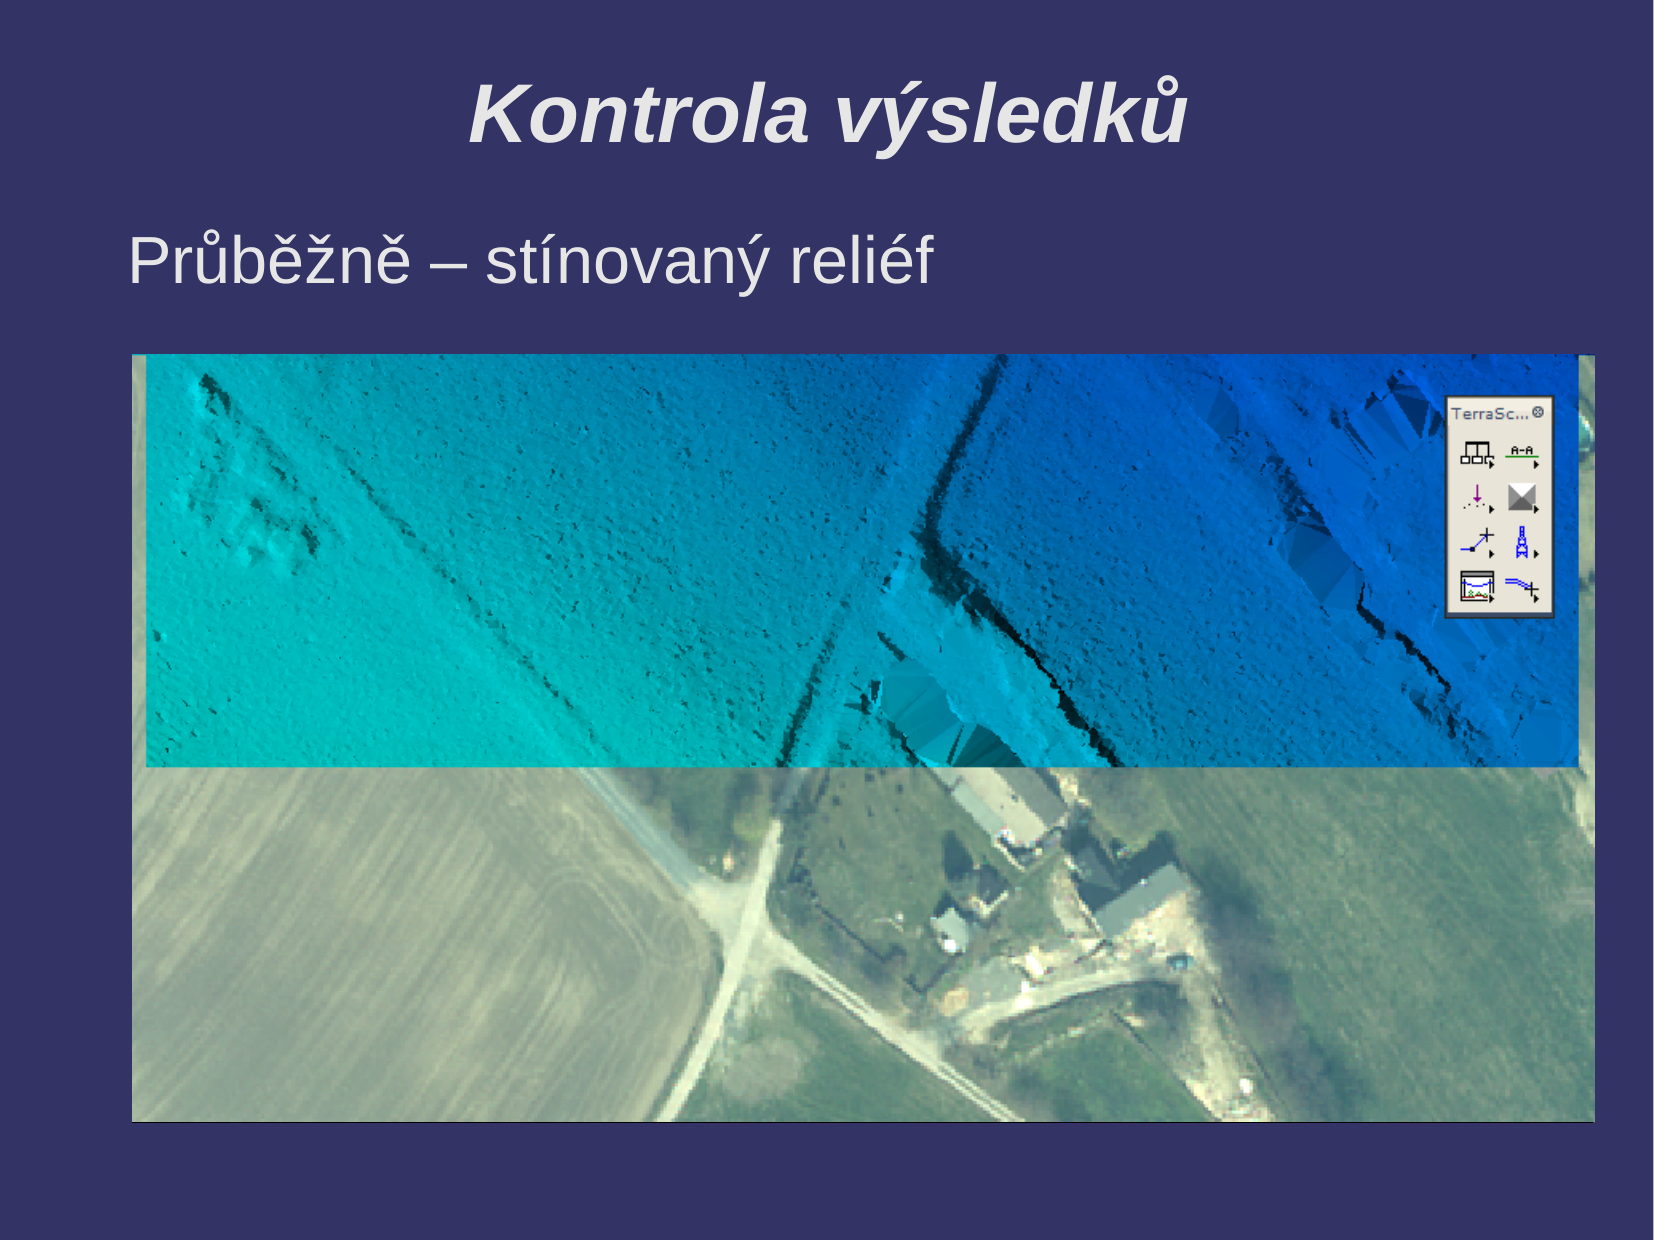

# Kontrola výsledků
Průběžně – stínovaný reliéf